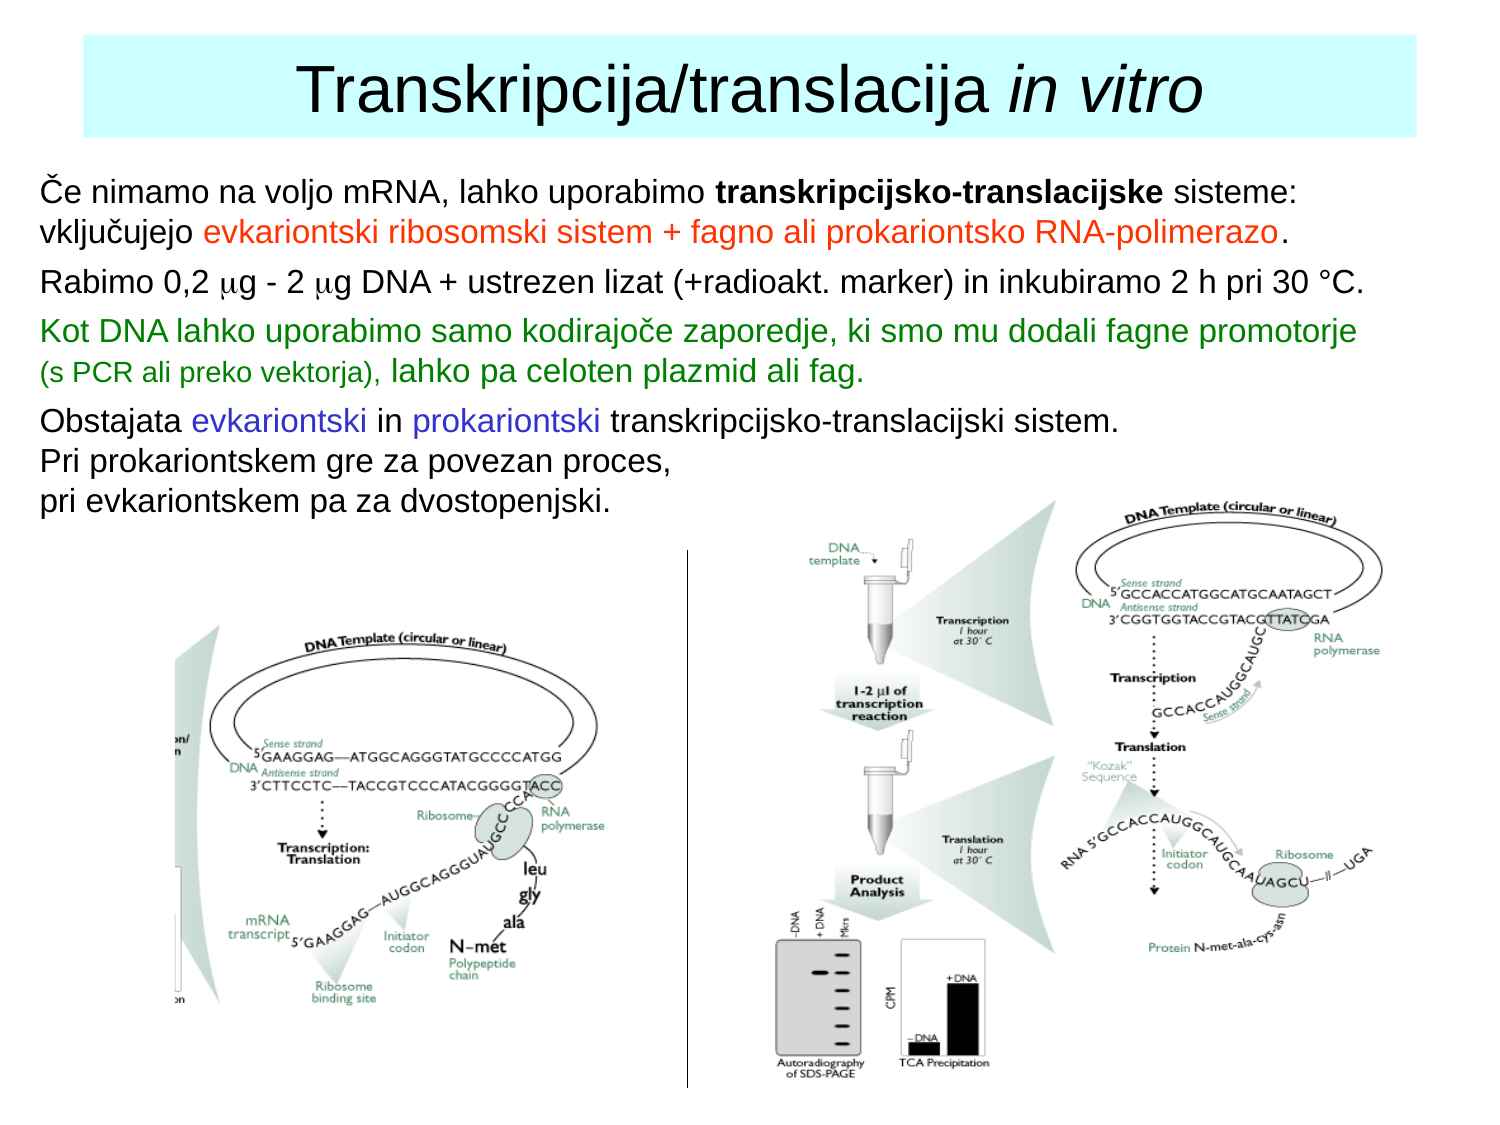

Transkripcija/translacija in vitro
Če nimamo na voljo mRNA, lahko uporabimo transkripcijsko-translacijske sisteme: vključujejo evkariontski ribosomski sistem + fagno ali prokariontsko RNA-polimerazo.
Rabimo 0,2 mg - 2 mg DNA + ustrezen lizat (+radioakt. marker) in inkubiramo 2 h pri 30 °C.
Kot DNA lahko uporabimo samo kodirajoče zaporedje, ki smo mu dodali fagne promotorje
(s PCR ali preko vektorja), lahko pa celoten plazmid ali fag.
Obstajata evkariontski in prokariontski transkripcijsko-translacijski sistem.
Pri prokariontskem gre za povezan proces,
pri evkariontskem pa za dvostopenjski.